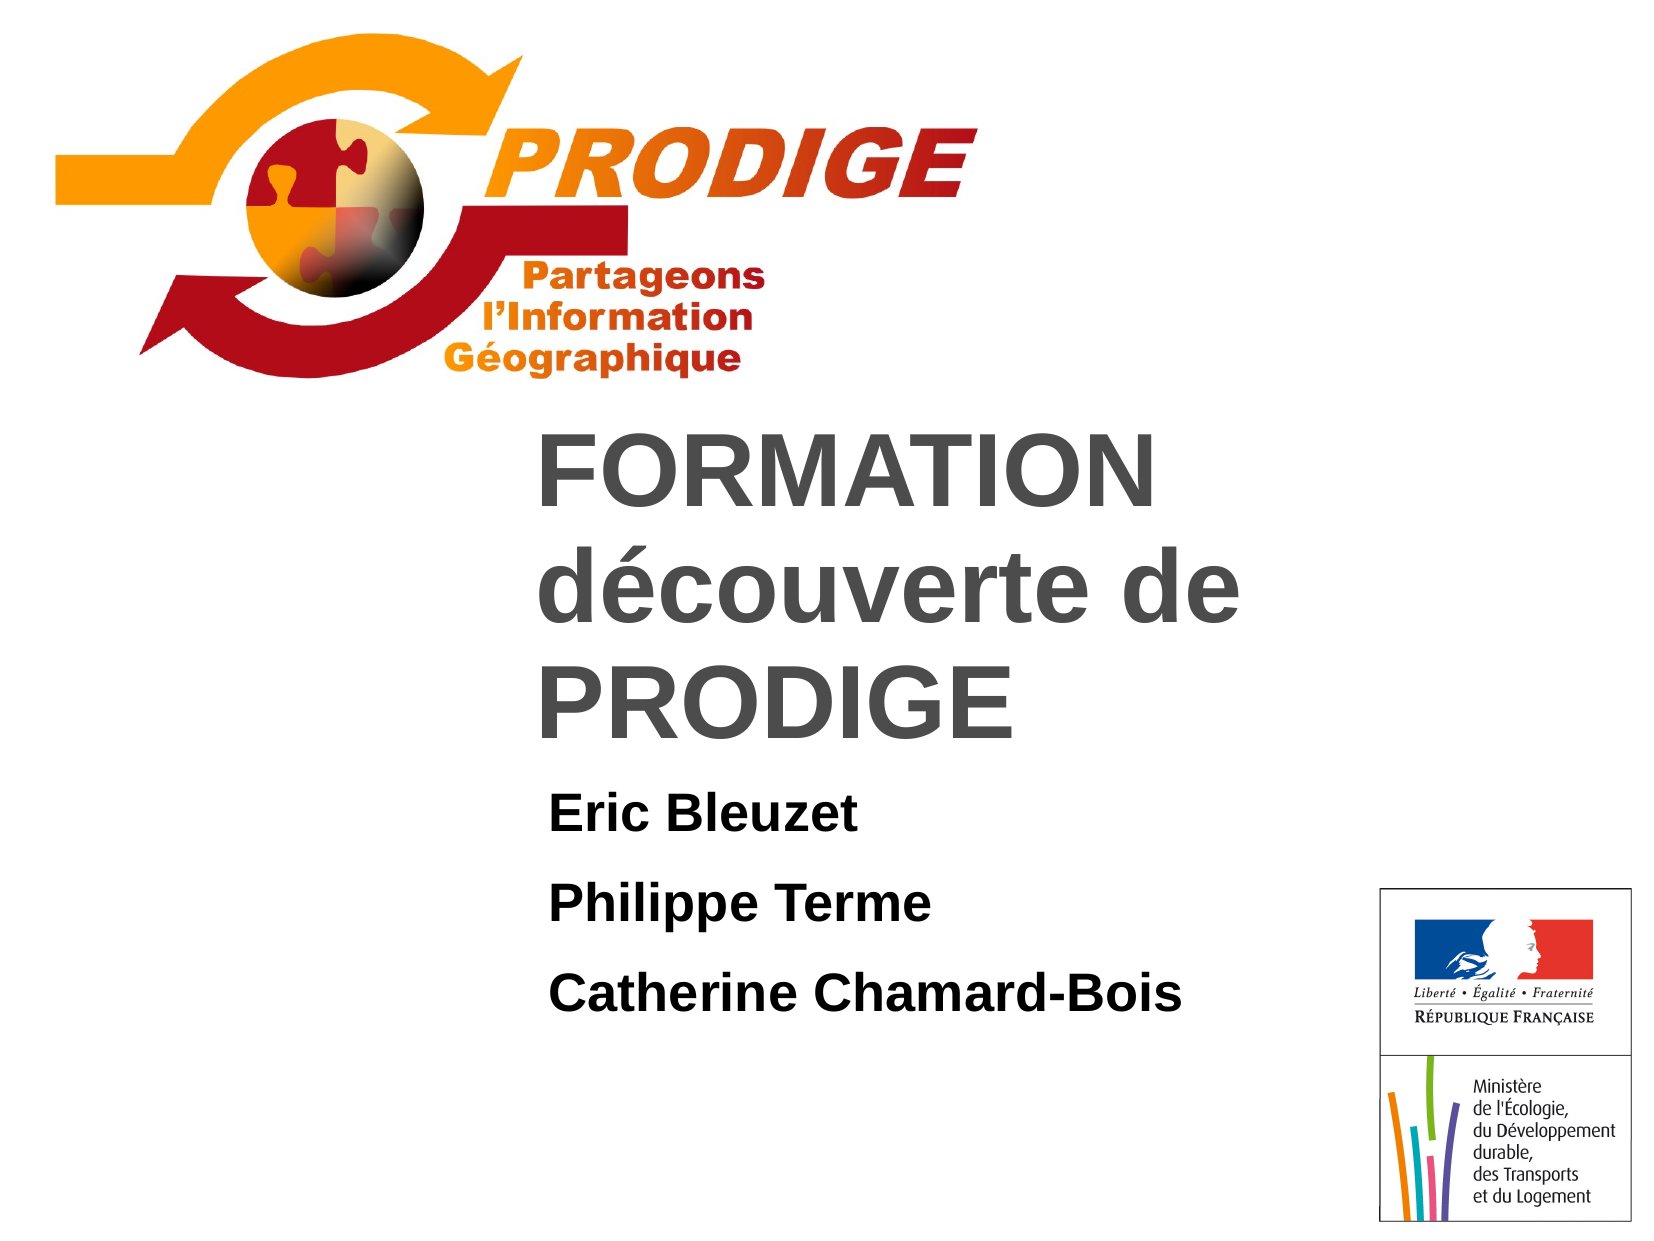

# FORMATION découverte de PRODIGE
Eric Bleuzet
Philippe Terme
Catherine Chamard-Bois